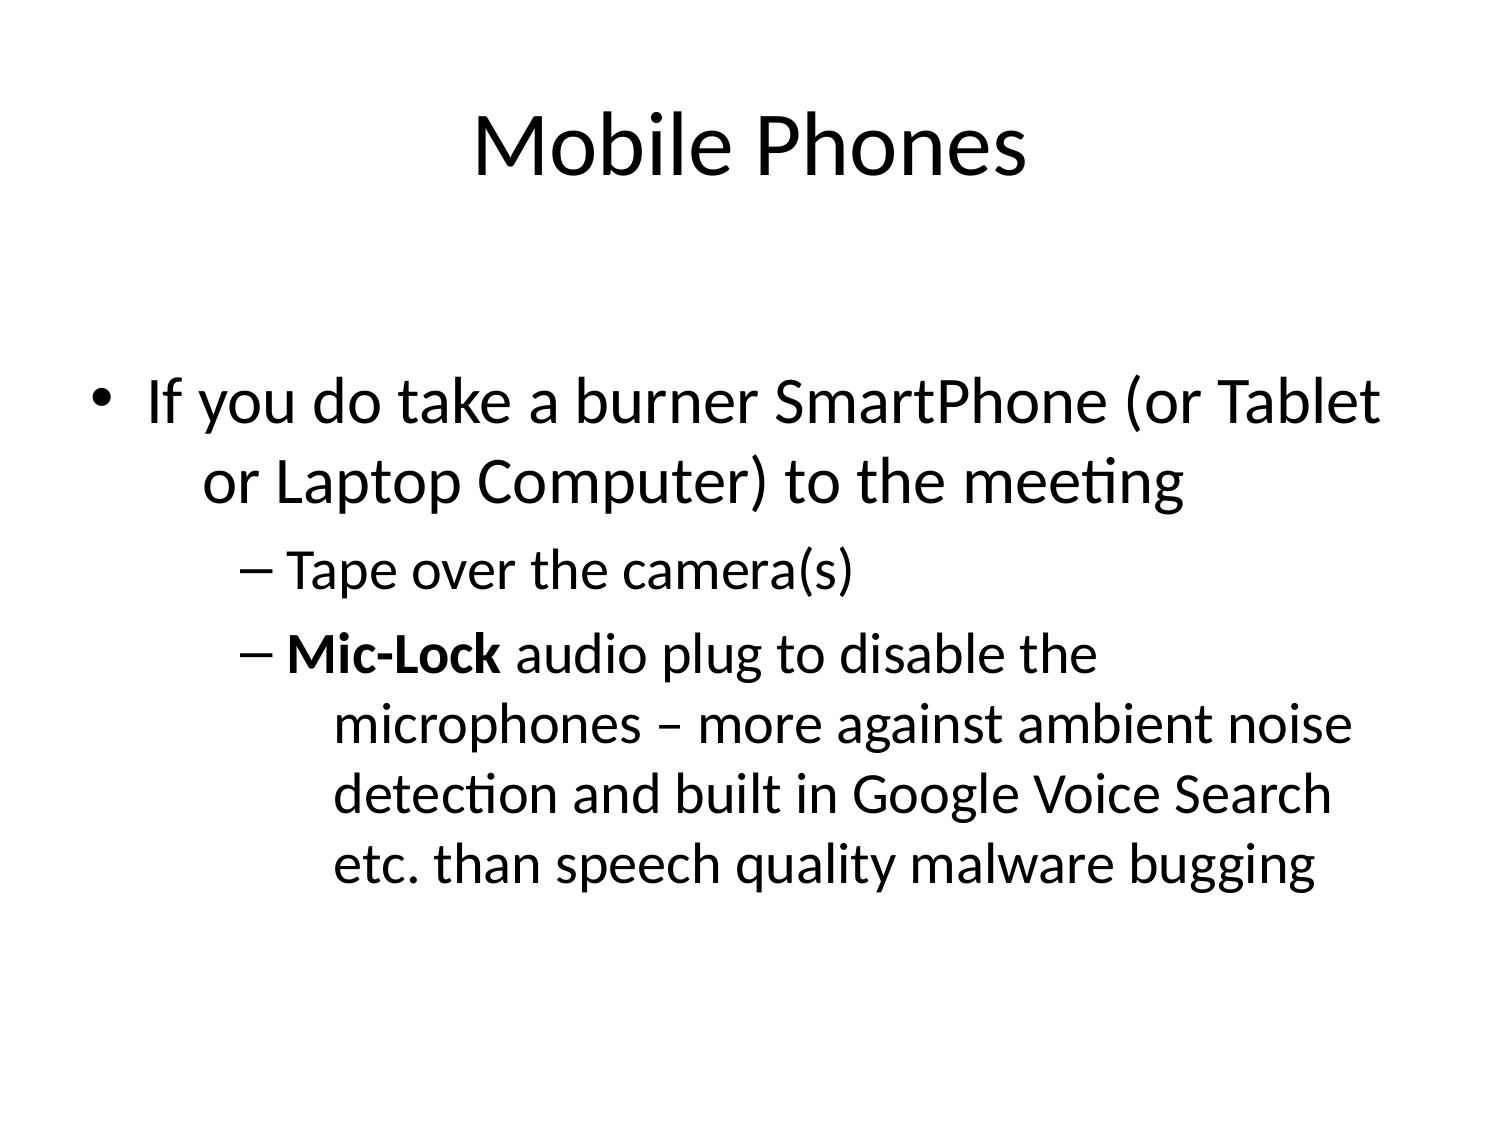

# Mobile Phones
If you do take a burner SmartPhone (or Tablet or Laptop Computer) to the meeting
Tape over the camera(s)
Mic-Lock audio plug to disable the microphones – more against ambient noise detection and built in Google Voice Search etc. than speech quality malware bugging